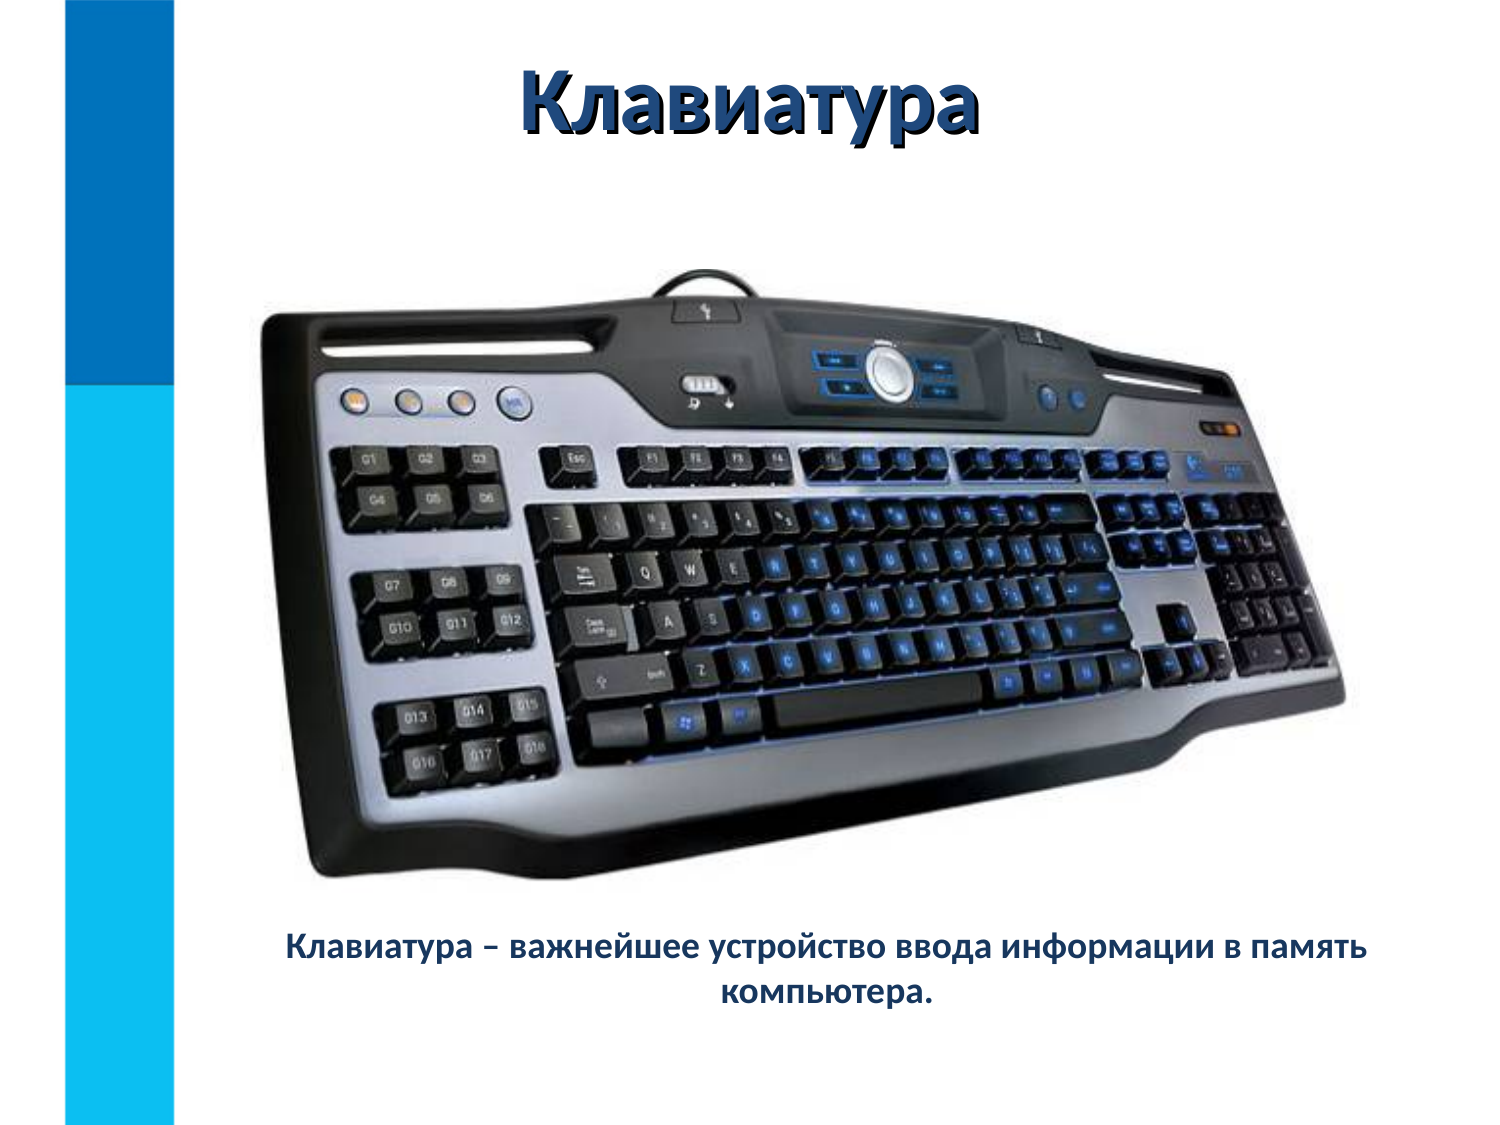

# Клавиатура
	Клавиатура – важнейшее устройство ввода информации в память компьютера.